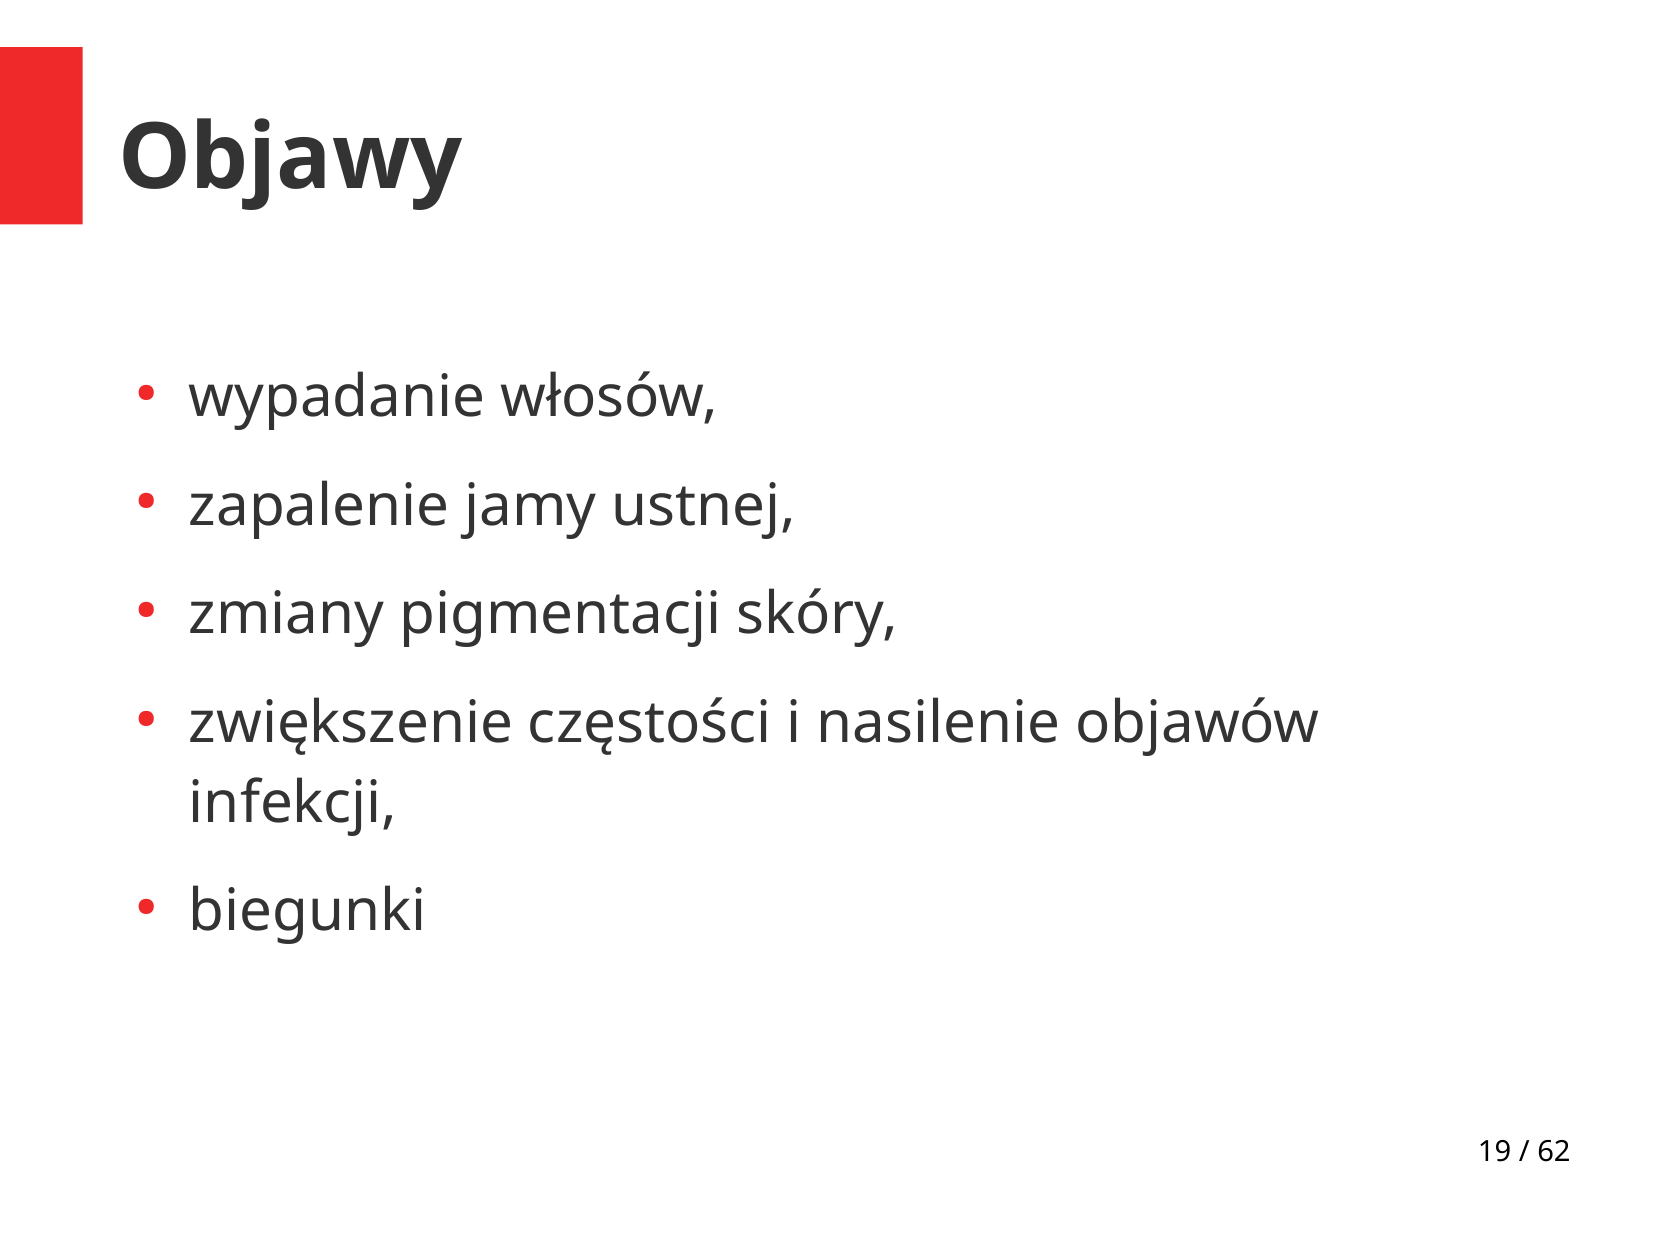

# Objawy
wypadanie włosów,
zapalenie jamy ustnej,
zmiany pigmentacji skóry,
zwiększenie częstości i nasilenie objawów infekcji,
biegunki
19